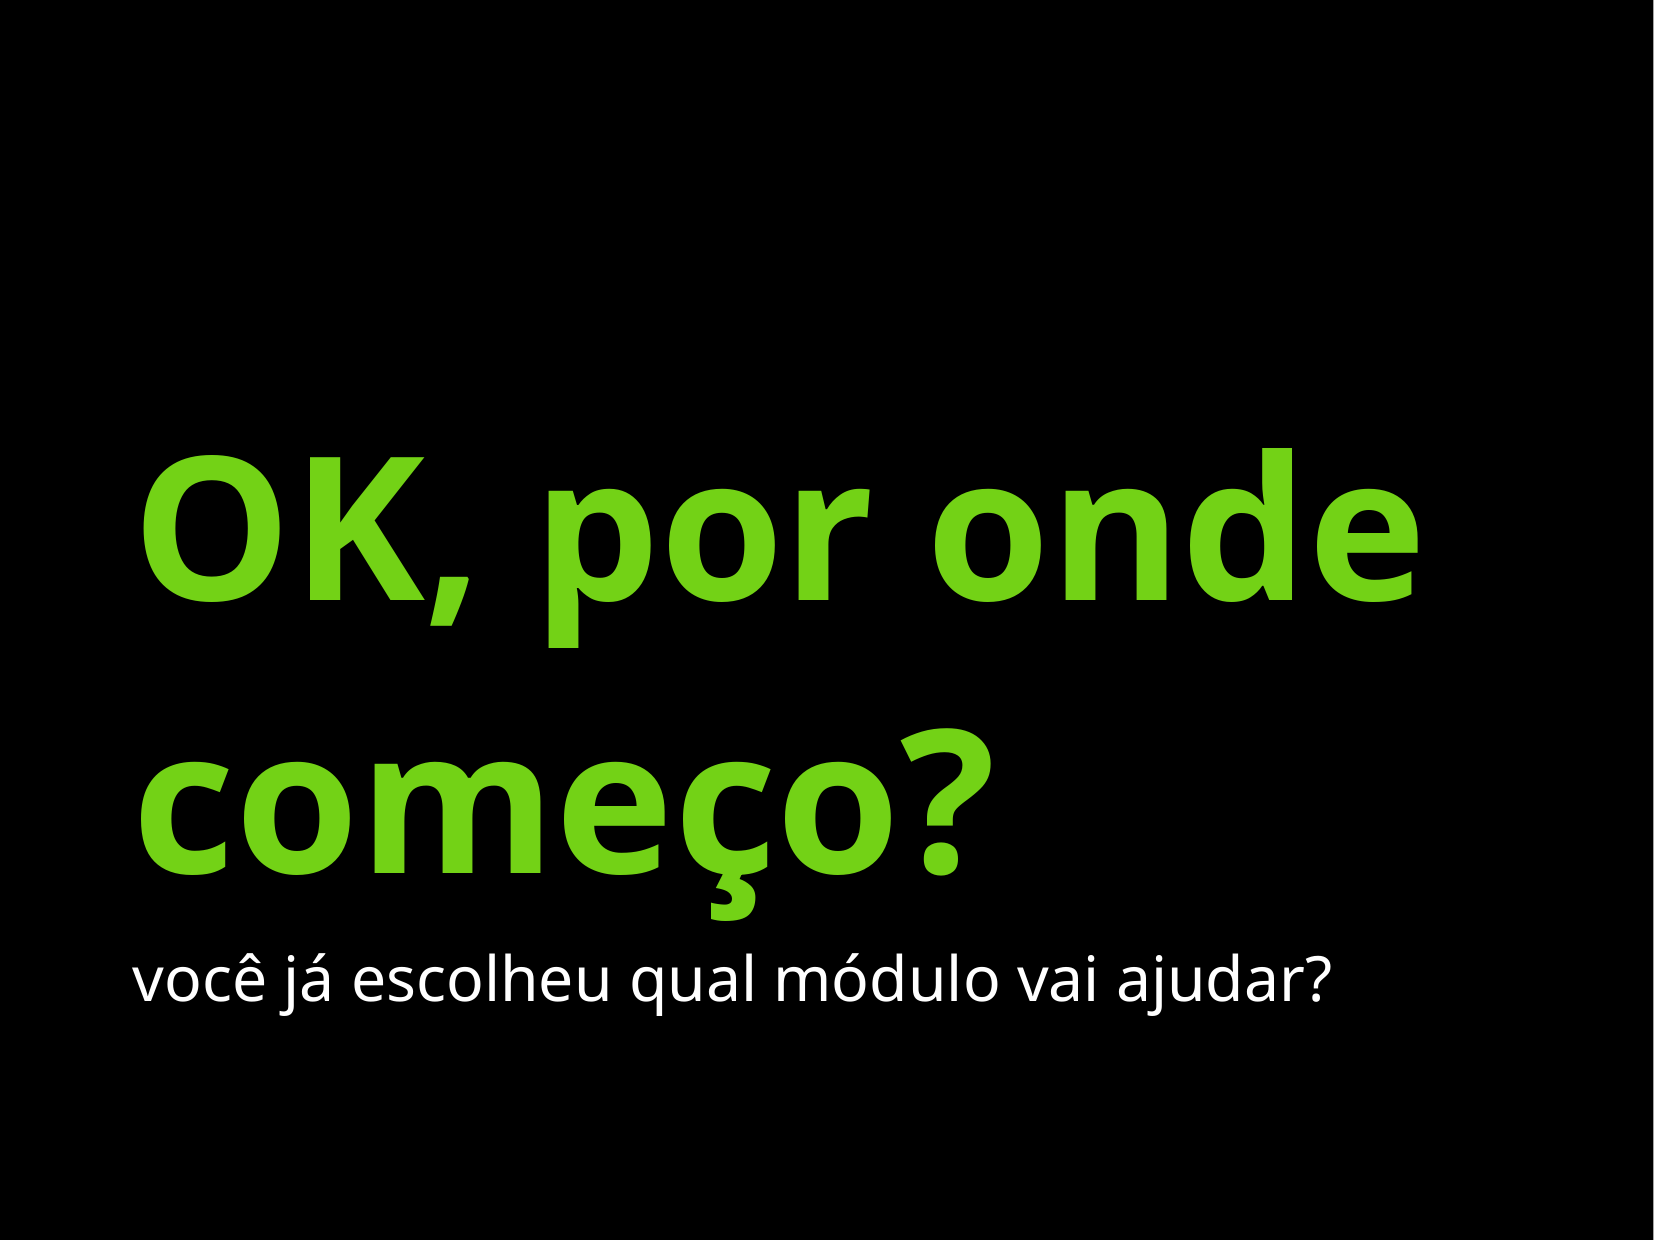

OK, por onde começo?
você já escolheu qual módulo vai ajudar?